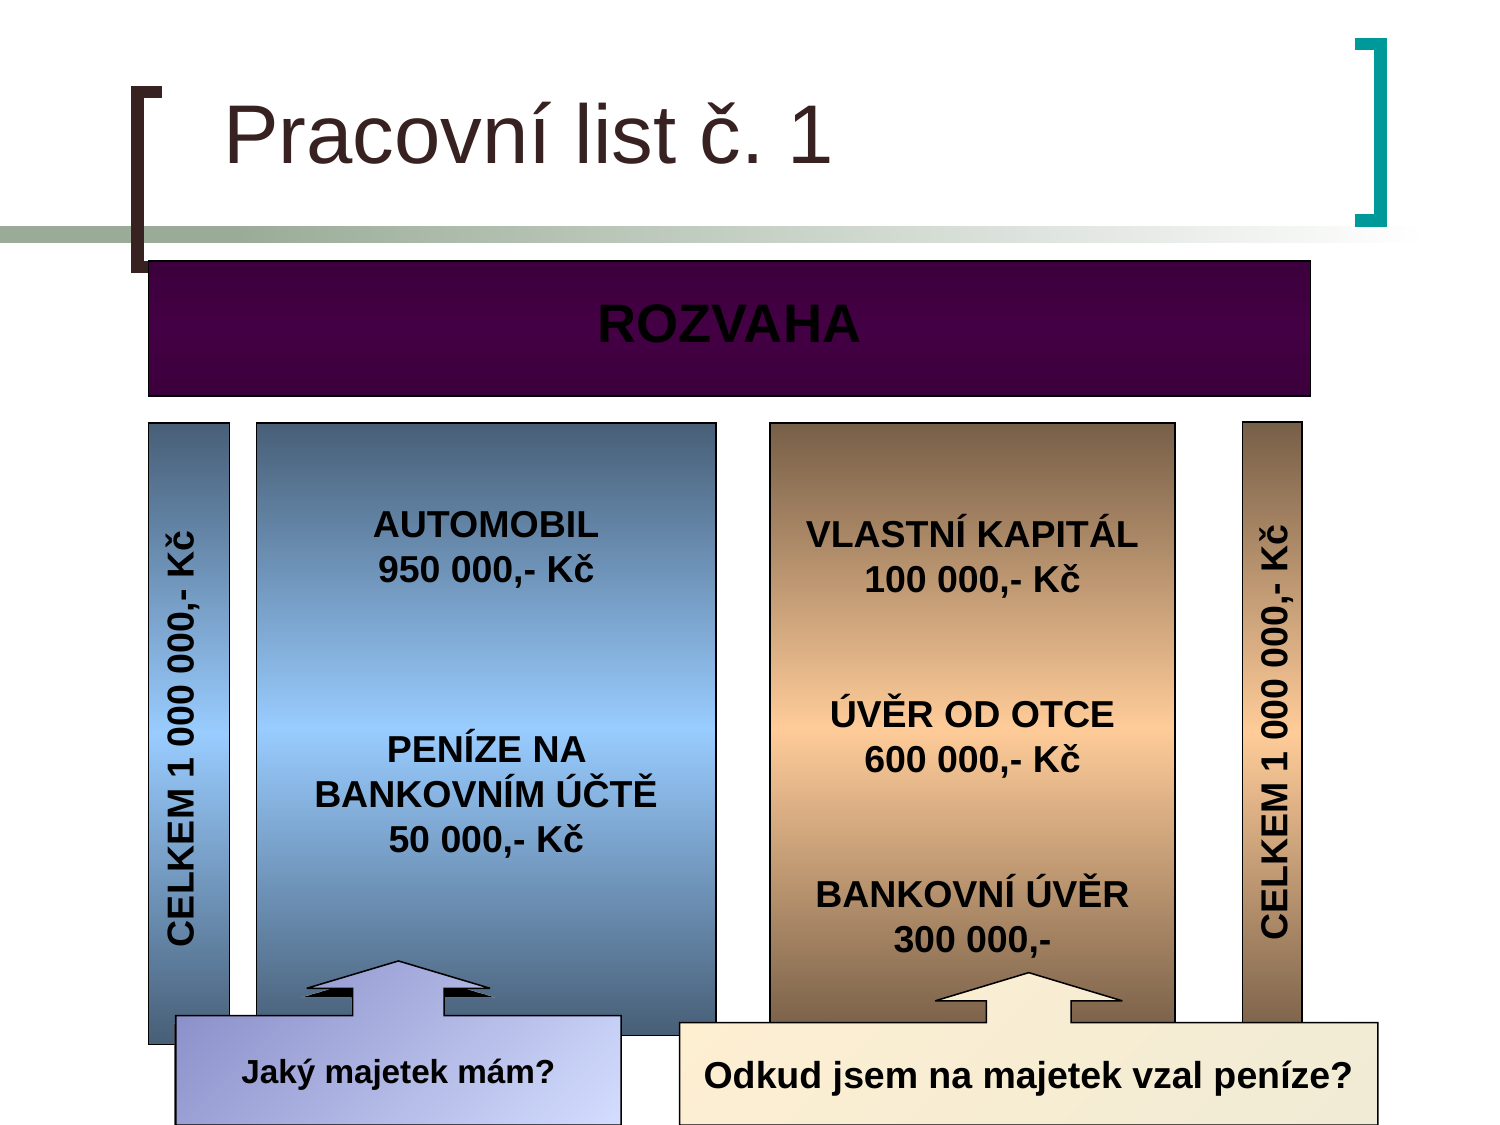

# Pracovní list č. 1
ROZVAHA
AUTOMOBIL
950 000,- Kč
PENÍZE NA BANKOVNÍM ÚČTĚ
50 000,- Kč
VLASTNÍ KAPITÁL
100 000,- Kč
ÚVĚR OD OTCE
600 000,- Kč
BANKOVNÍ ÚVĚR
300 000,-
CELKEM 1 000 000,- Kč
CELKEM 1 000 000,- Kč
Jaký majetek mám?
Odkud jsem na majetek vzal peníze?